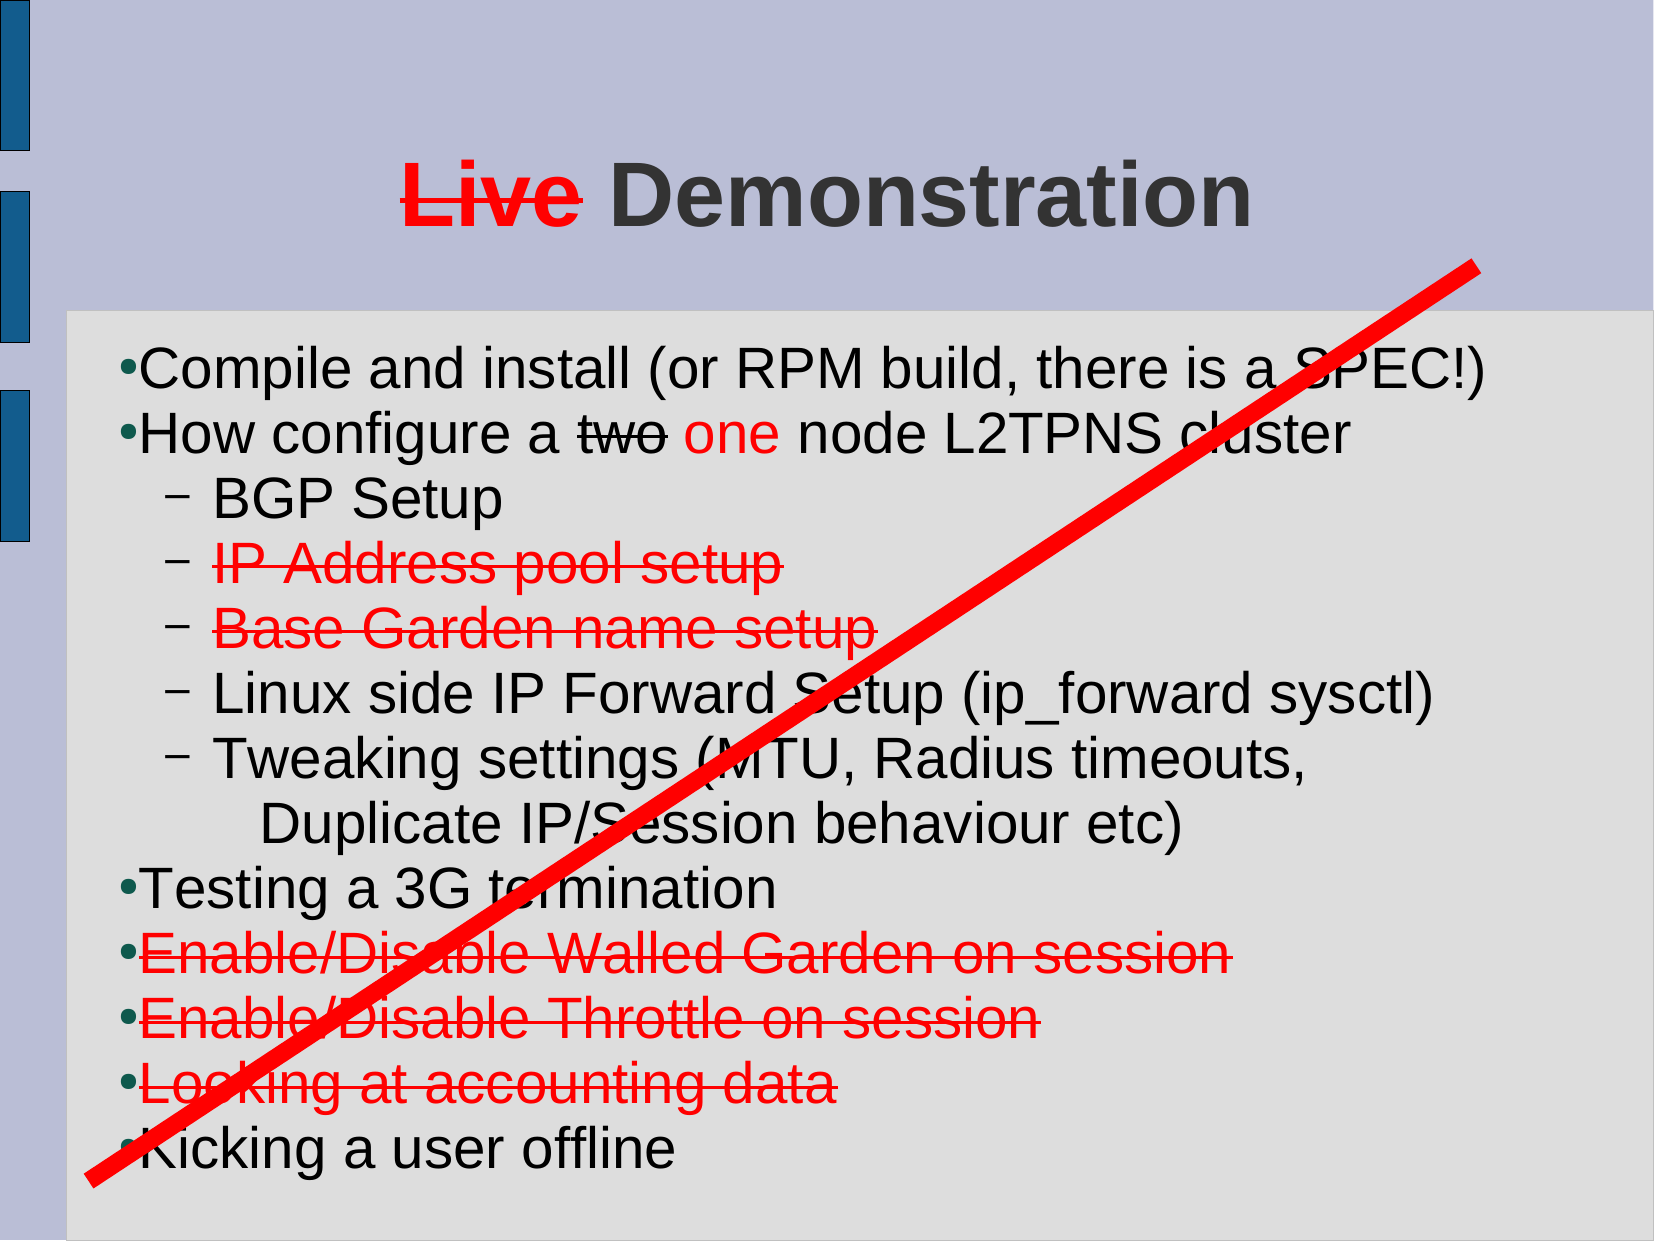

# Live Demonstration
Compile and install (or RPM build, there is a SPEC!)
How configure a two one node L2TPNS cluster
BGP Setup
IP Address pool setup
Base Garden name setup
Linux side IP Forward Setup (ip_forward sysctl)
Tweaking settings (MTU, Radius timeouts, Duplicate IP/Session behaviour etc)
Testing a 3G termination
Enable/Disable Walled Garden on session
Enable/Disable Throttle on session
Looking at accounting data
Kicking a user offline